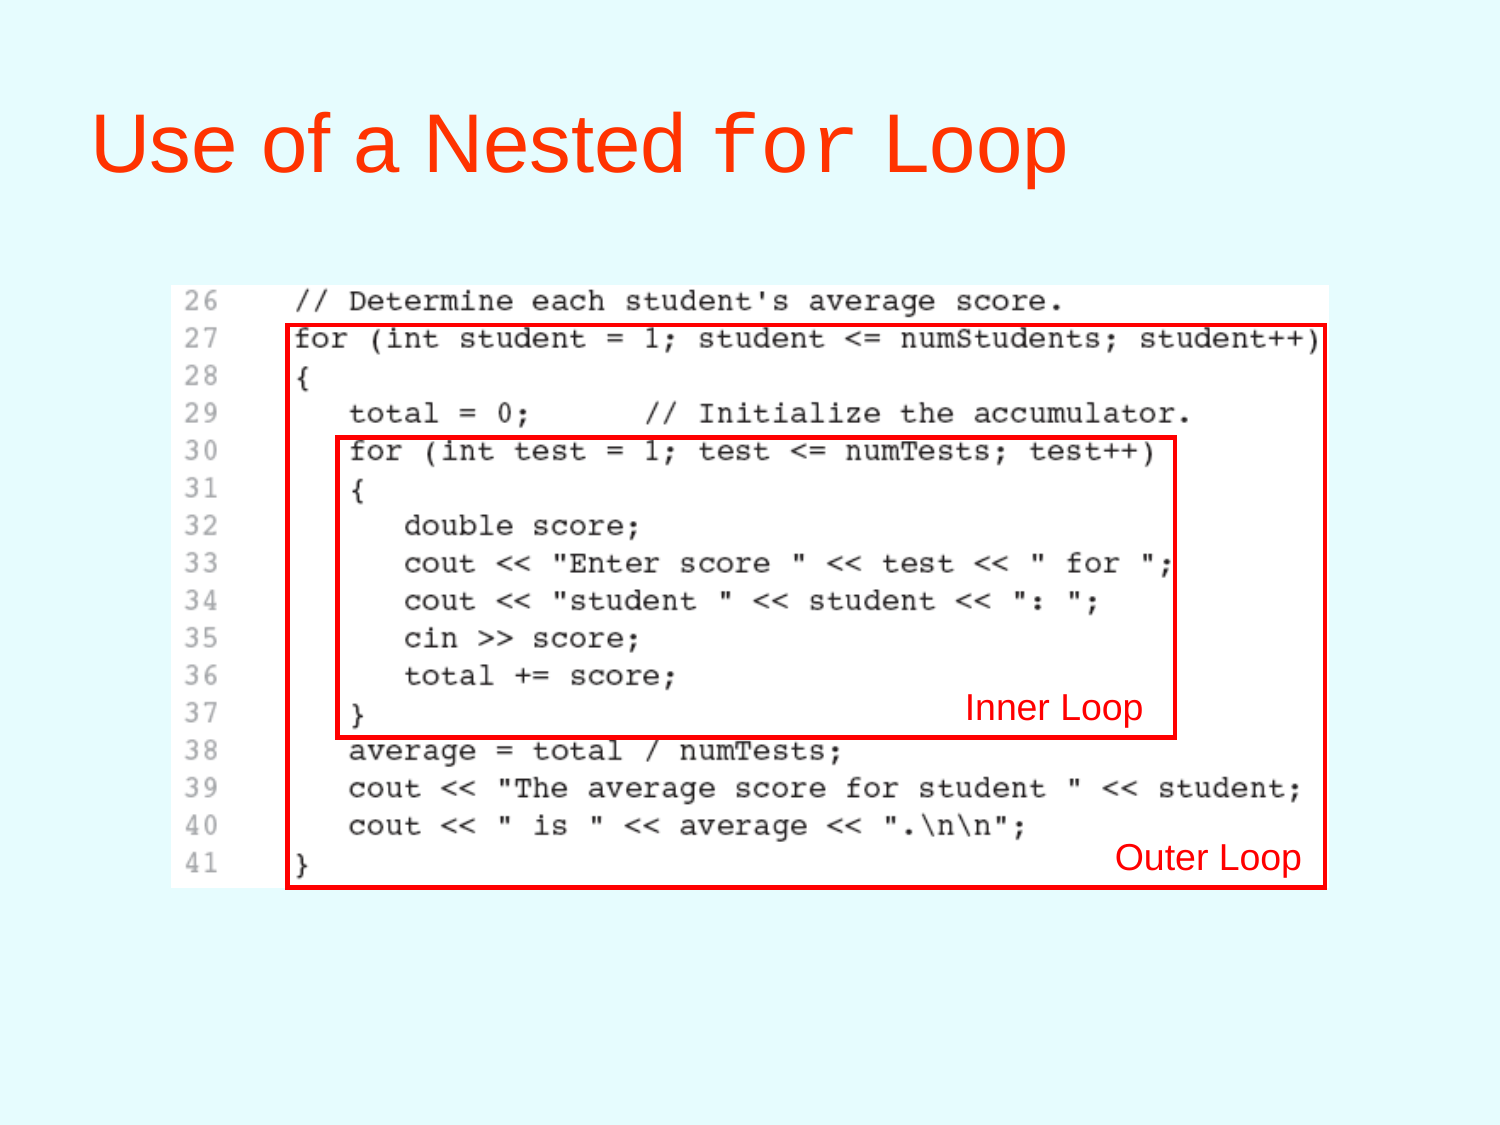

# Use of a Nested for Loop
Inner Loop
Outer Loop